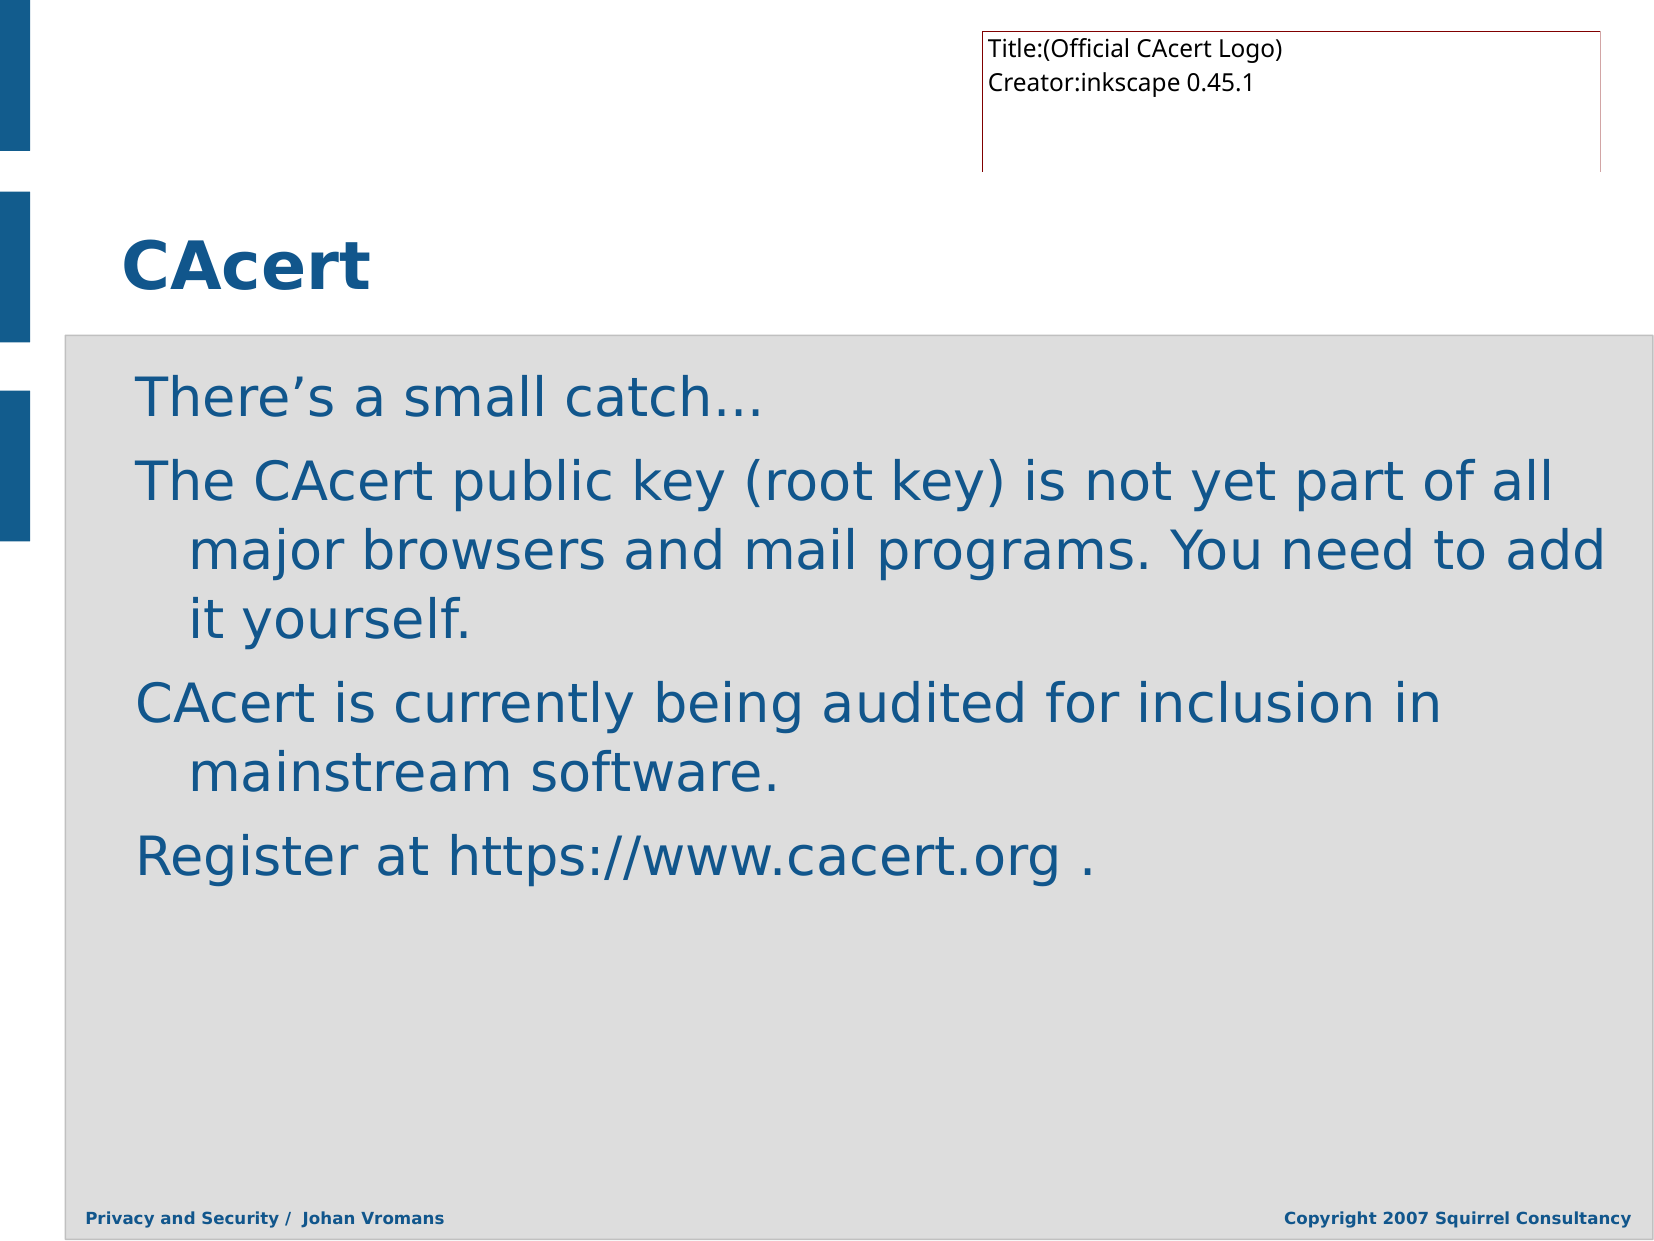

# CAcert
There’s a small catch...
The CAcert public key (root key) is not yet part of all major browsers and mail programs. You need to add it yourself.
CAcert is currently being audited for inclusion in mainstream software.
Register at https://www.cacert.org .